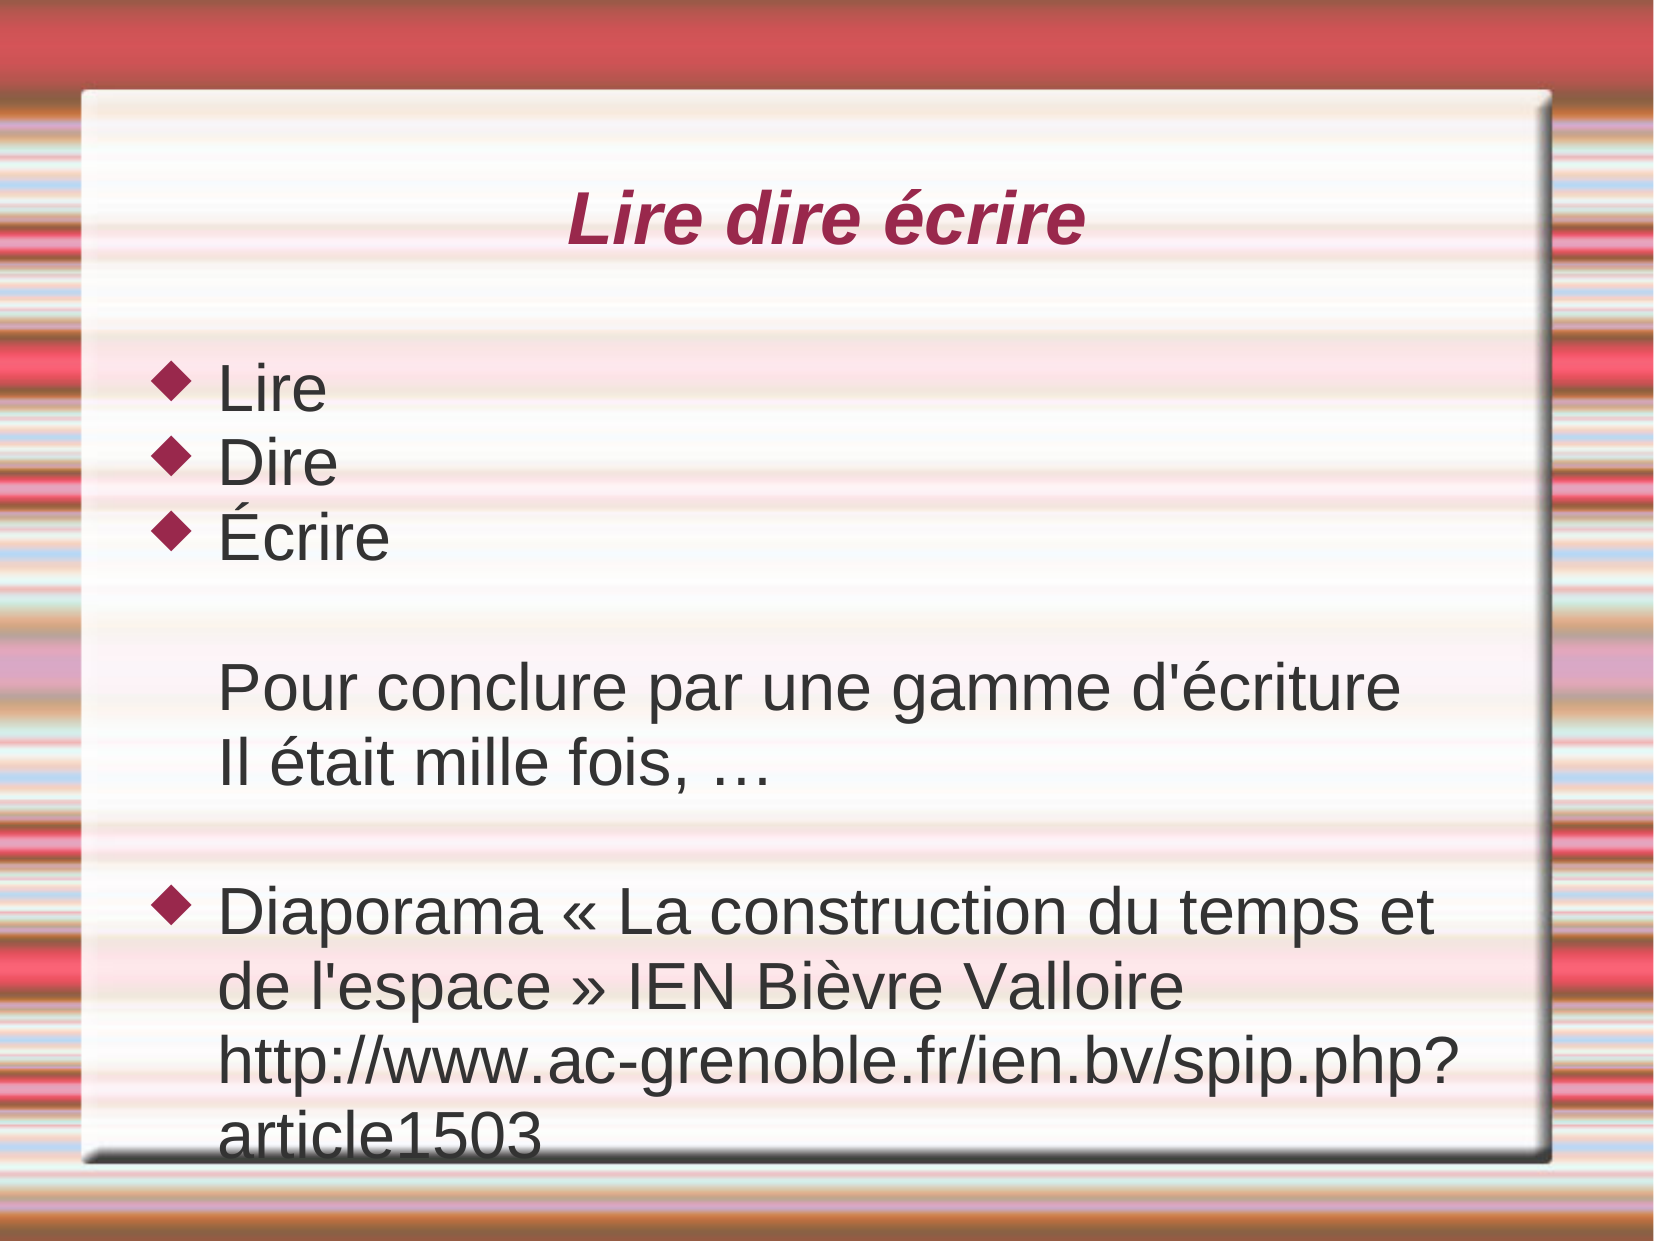

# Lire dire écrire
Lire
Dire
Écrire
Pour conclure par une gamme d'écriture
Il était mille fois, …
Diaporama « La construction du temps et de l'espace » IEN Bièvre Valloire
http://www.ac-grenoble.fr/ien.bv/spip.php?article1503